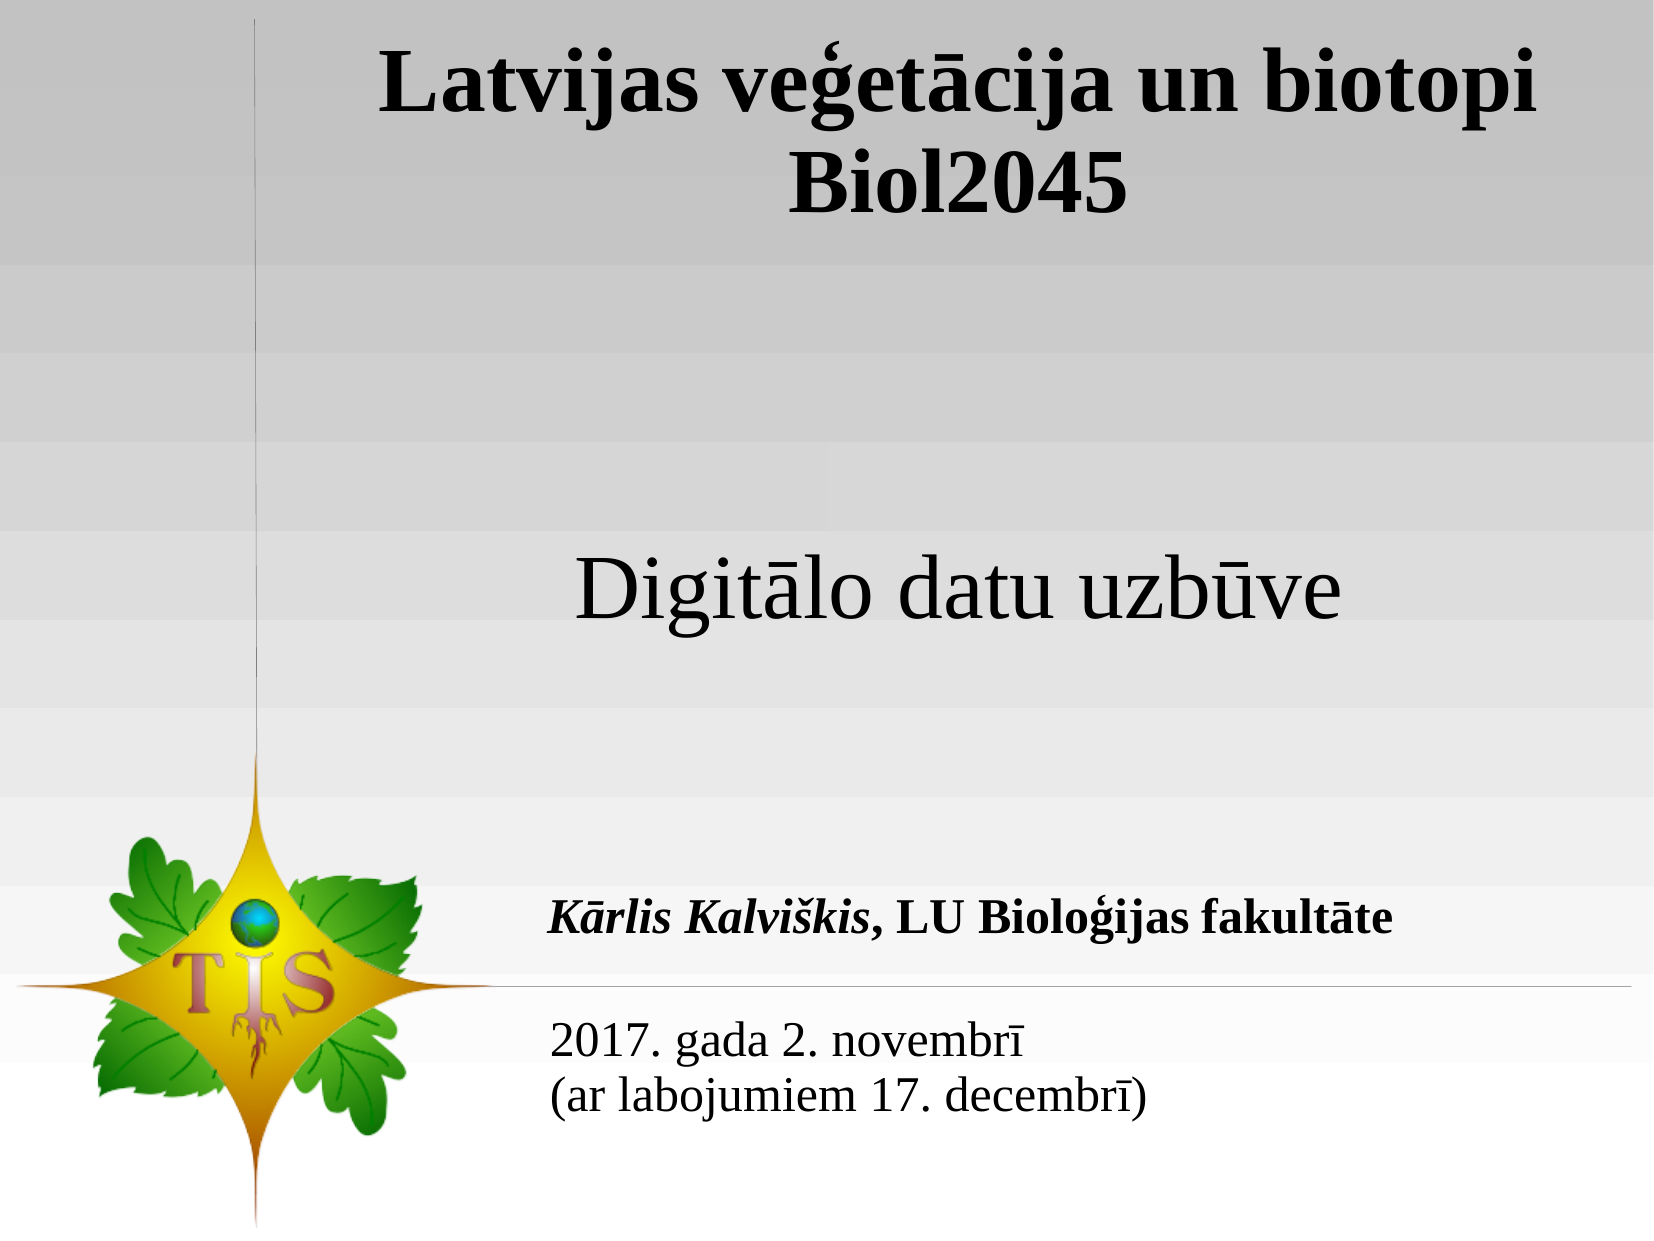

# Digitālo datu uzbūve
2017. gada 2. novembrī
(ar labojumiem 17. decembrī)